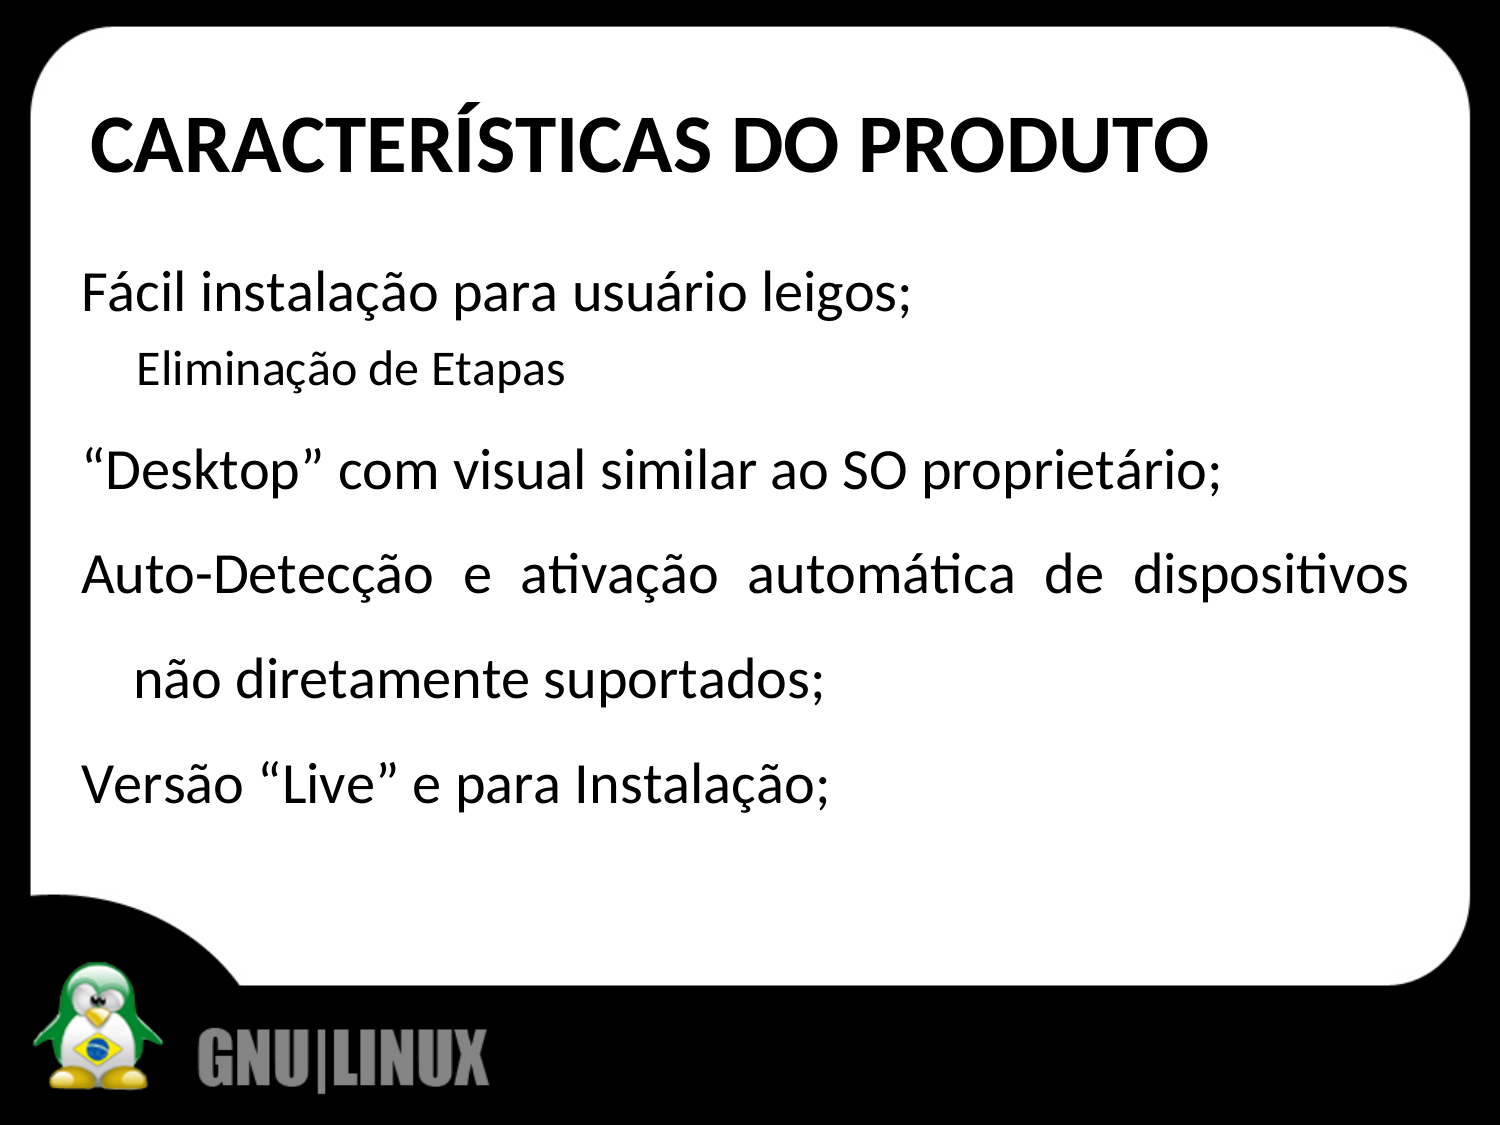

CARACTERÍSTICAS DO PRODUTO
Fácil instalação para usuário leigos;
Eliminação de Etapas
“Desktop” com visual similar ao SO proprietário;
Auto-Detecção e ativação automática de dispositivos não diretamente suportados;
Versão “Live” e para Instalação;